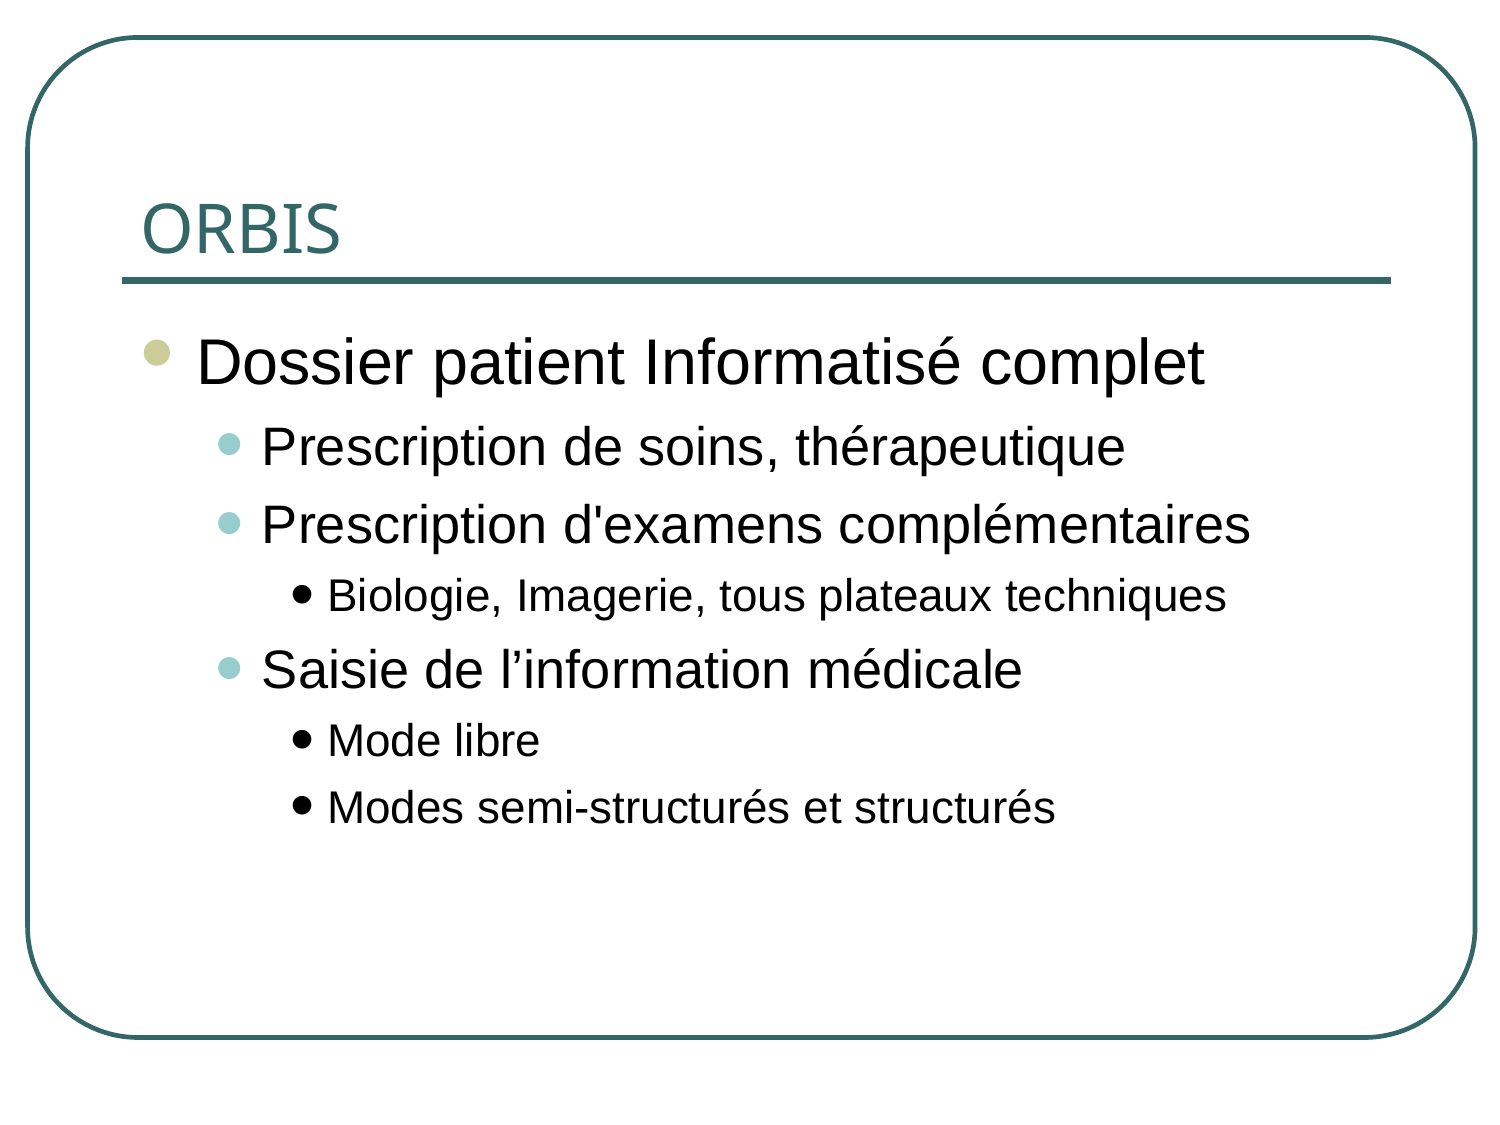

# ORBIS
Dossier patient Informatisé complet
Prescription de soins, thérapeutique
Prescription d'examens complémentaires
Biologie, Imagerie, tous plateaux techniques
Saisie de l’information médicale
Mode libre
Modes semi-structurés et structurés